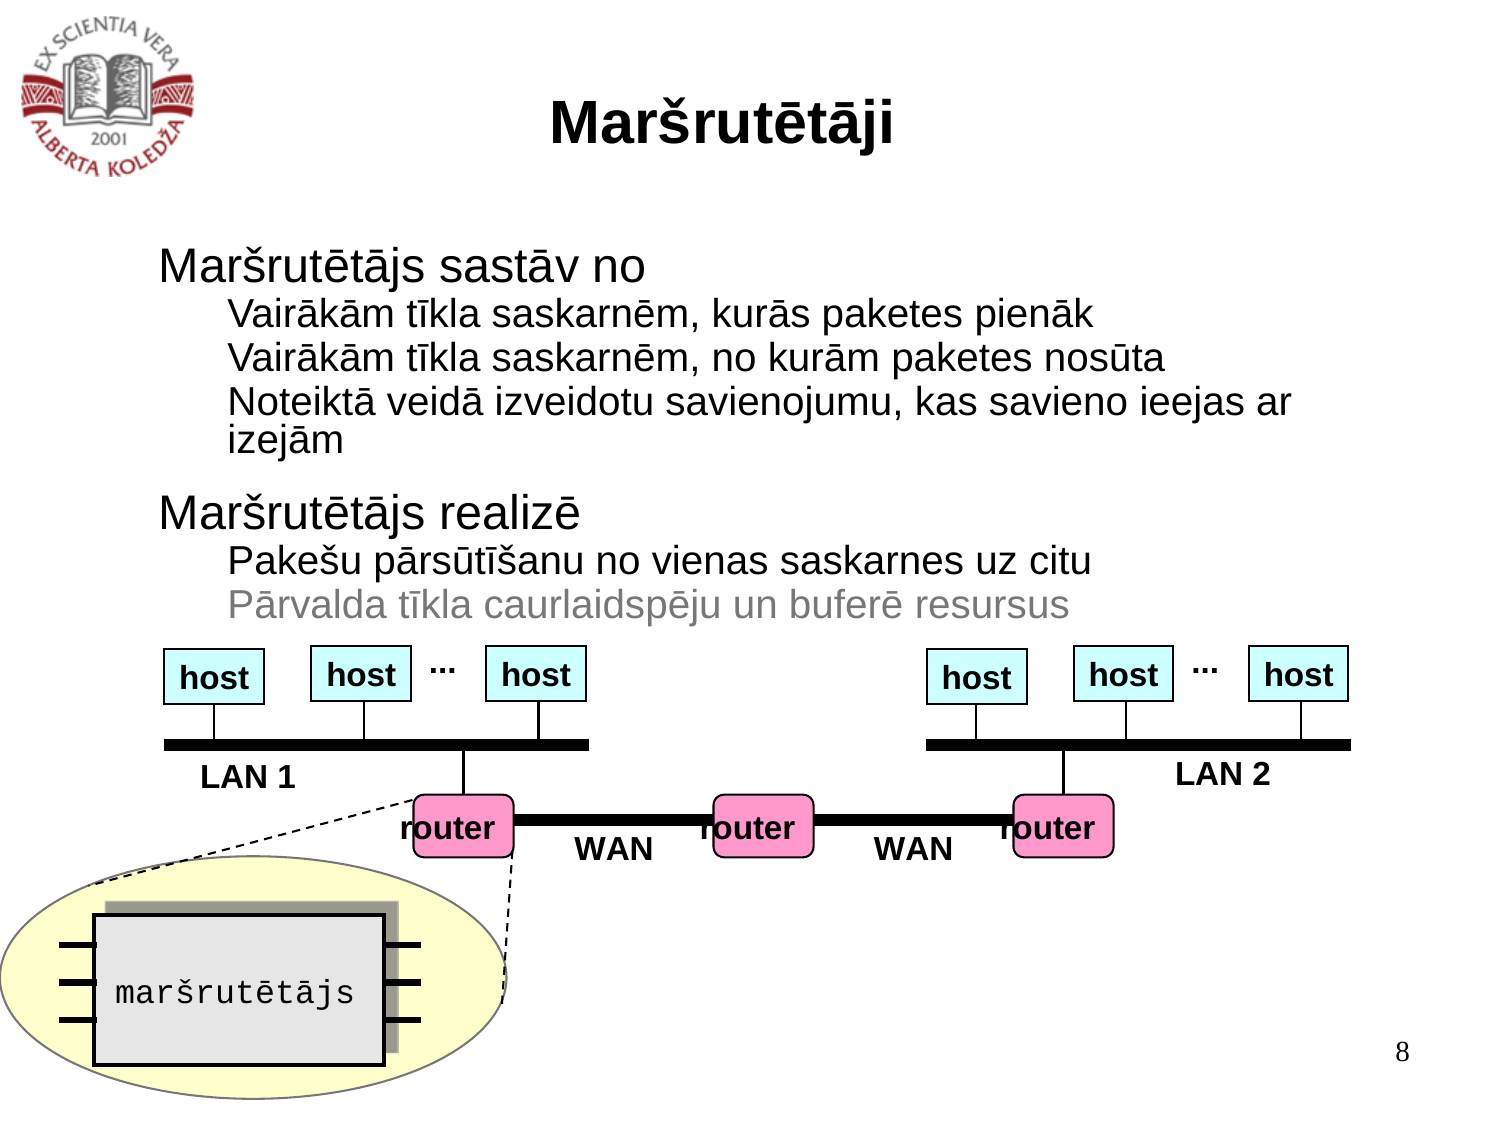

# Maršrutētāji
Maršrutētājs sastāv no
Vairākām tīkla saskarnēm, kurās paketes pienāk
Vairākām tīkla saskarnēm, no kurām paketes nosūta
Noteiktā veidā izveidotu savienojumu, kas savieno ieejas ar izejām
Maršrutētājs realizē
Pakešu pārsūtīšanu no vienas saskarnes uz citu
Pārvalda tīkla caurlaidspēju un buferē resursus
...
...
host
host
host
host
host
host
LAN 2
LAN 1
router
router
router
WAN
WAN
maršrutētājs